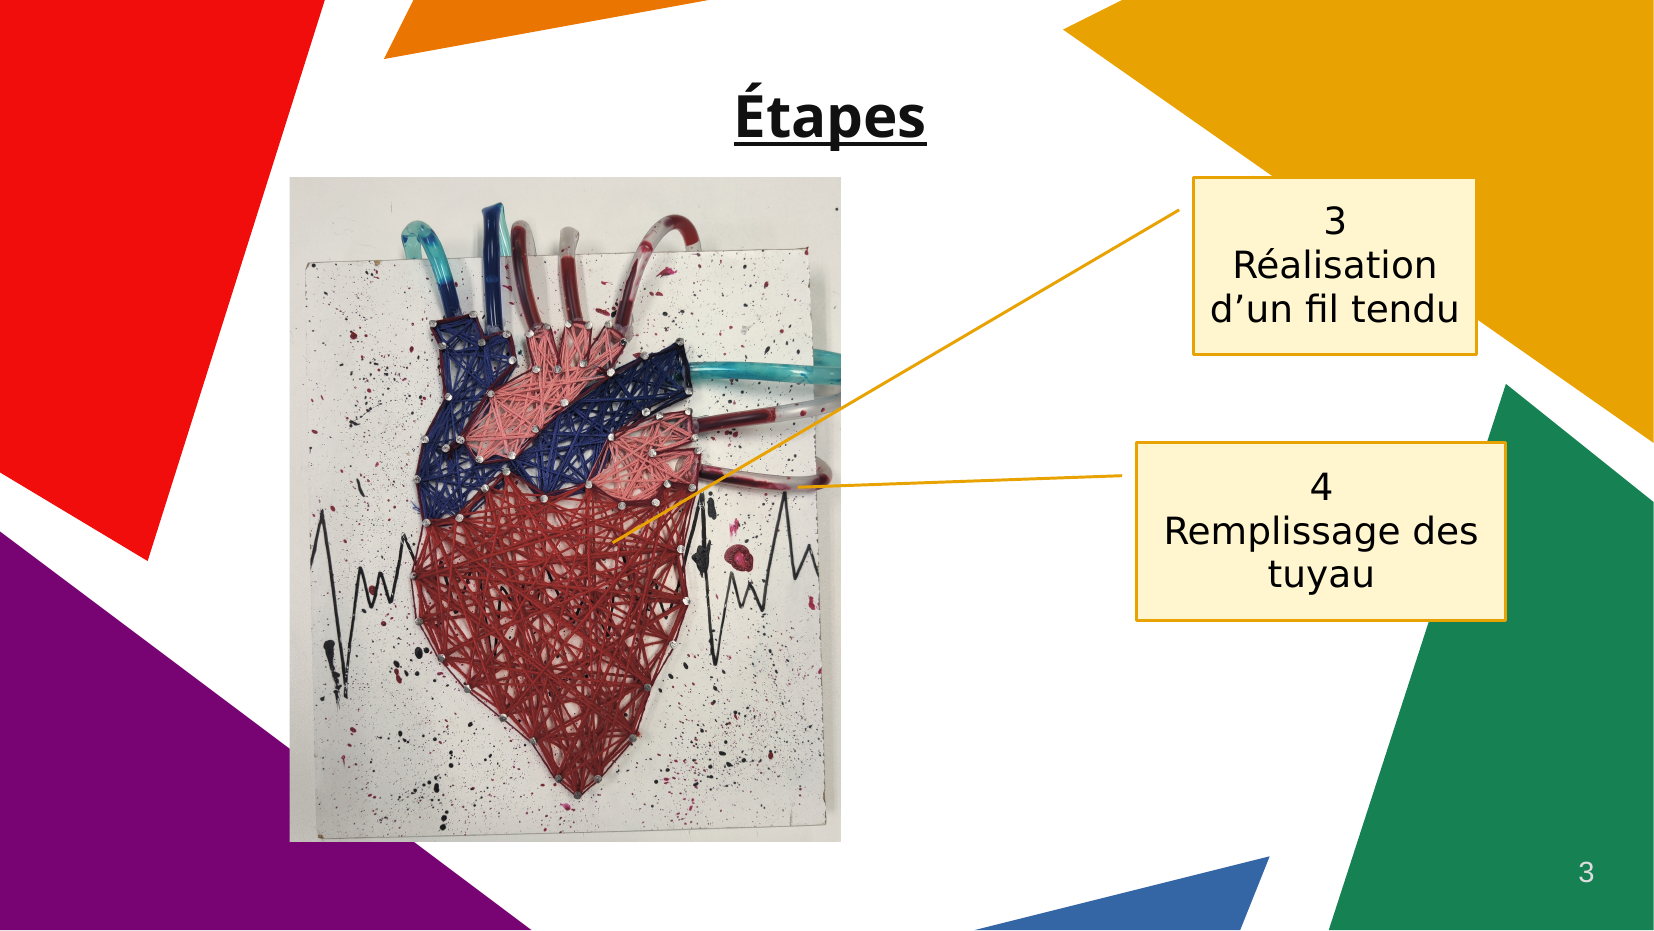

# Étapes
3
Réalisation d’un fil tendu
4
Remplissage des tuyau
3